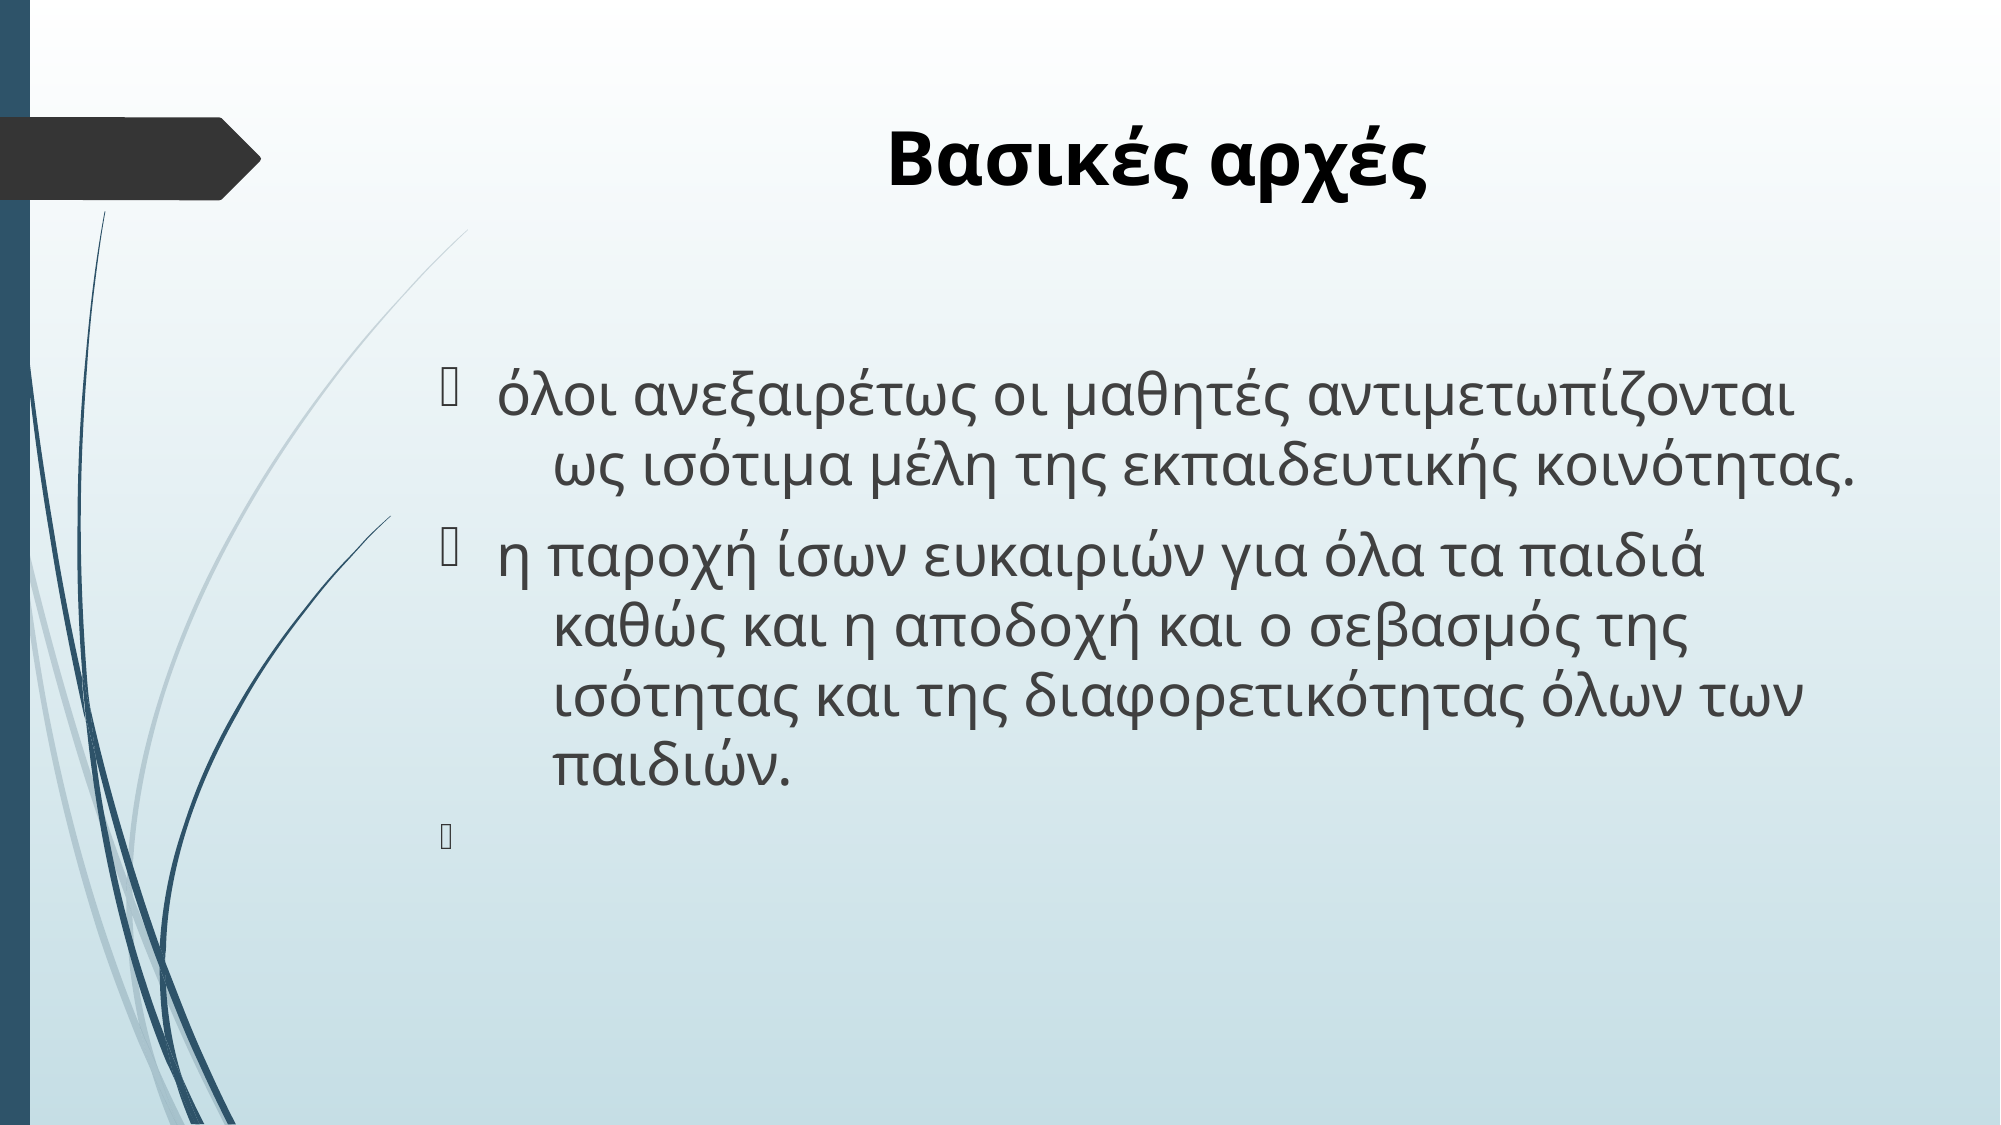

# Βασικές αρχές
όλοι ανεξαιρέτως οι μαθητές αντιμετωπίζονται ως ισότιμα μέλη της εκπαιδευτικής κοινότητας.
η παροχή ίσων ευκαιριών για όλα τα παιδιά καθώς και η αποδοχή και ο σεβασμός της ισότητας και της διαφορετικότητας όλων των παιδιών.